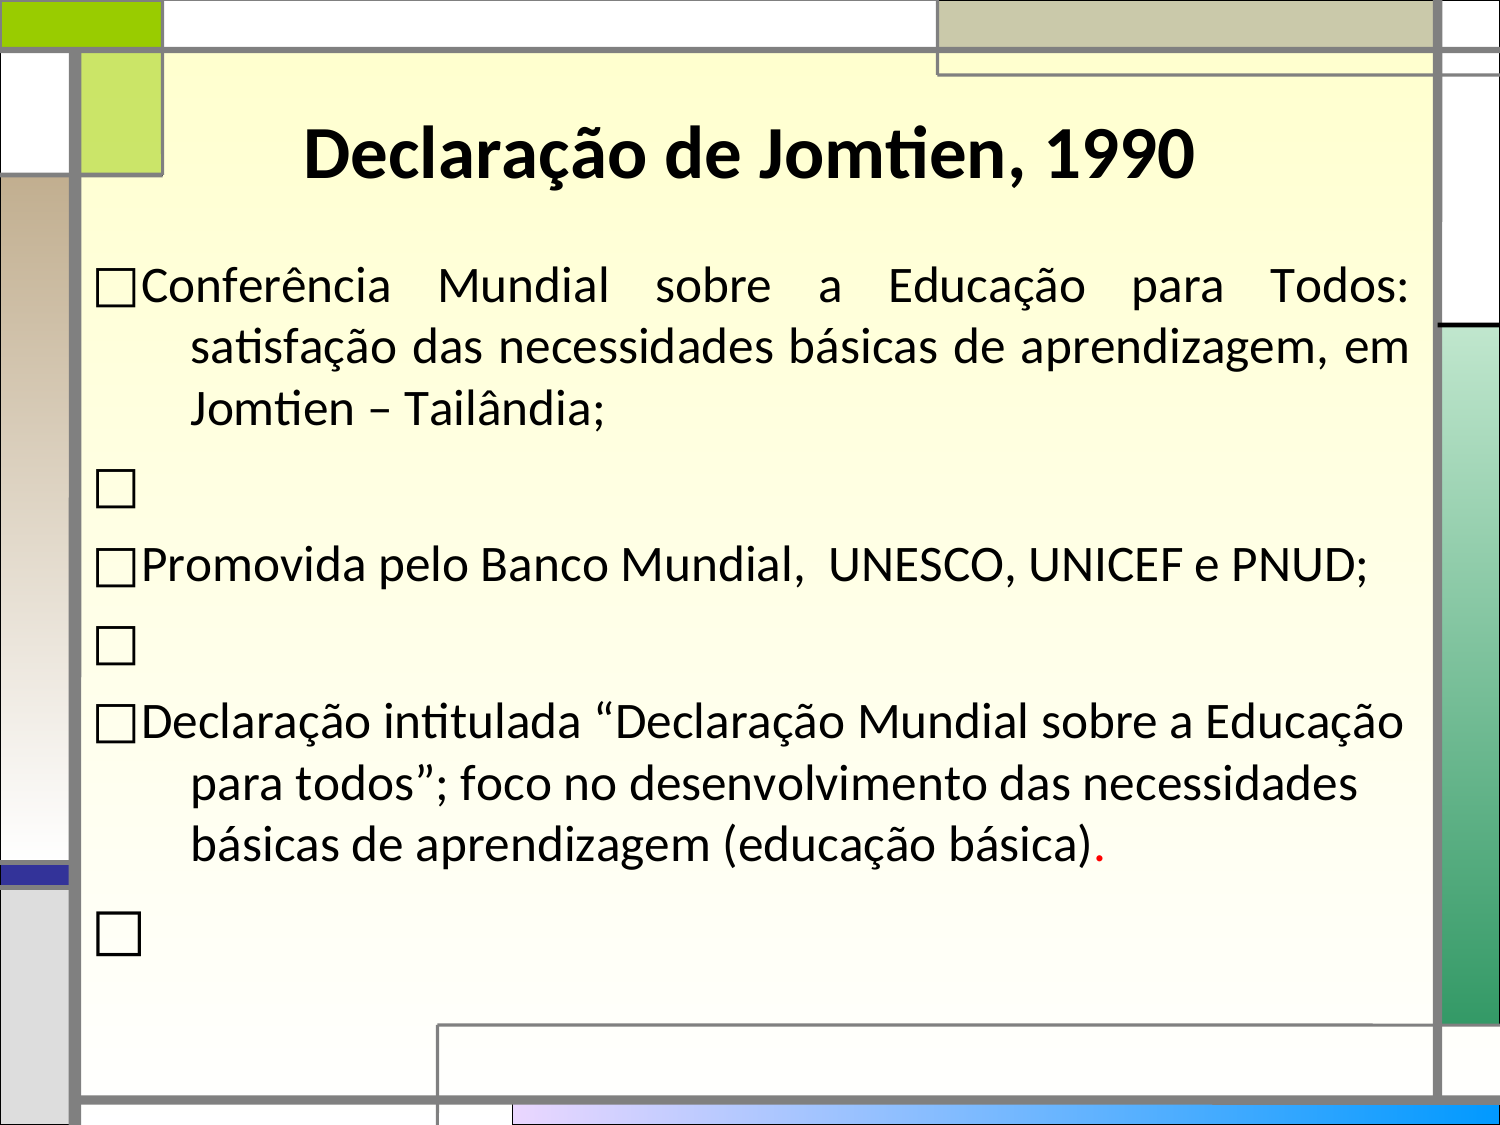

# Declaração de Jomtien, 1990
Conferência Mundial sobre a Educação para Todos: satisfação das necessidades básicas de aprendizagem, em Jomtien – Tailândia;
Promovida pelo Banco Mundial, UNESCO, UNICEF e PNUD;
Declaração intitulada “Declaração Mundial sobre a Educação para todos”; foco no desenvolvimento das necessidades básicas de aprendizagem (educação básica).